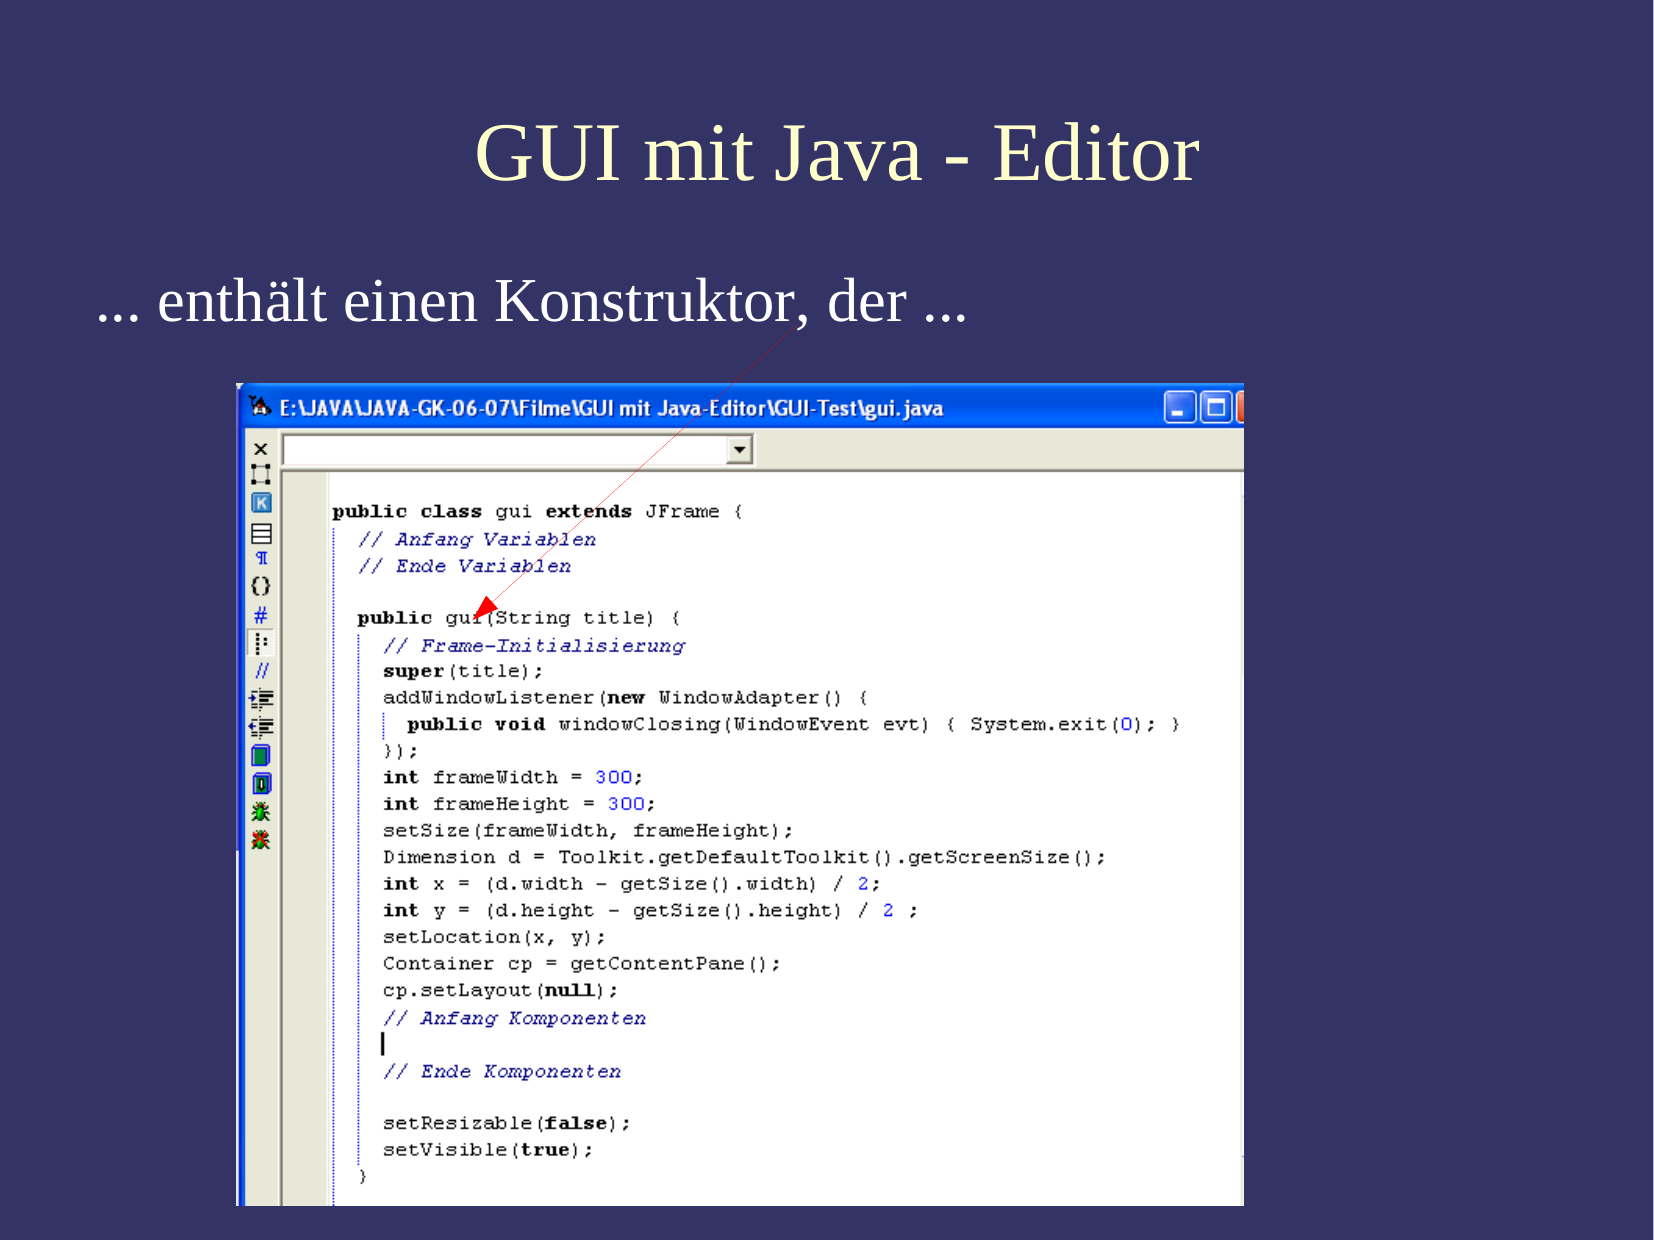

# GUI mit Java - Editor
... enthält einen Konstruktor, der ...